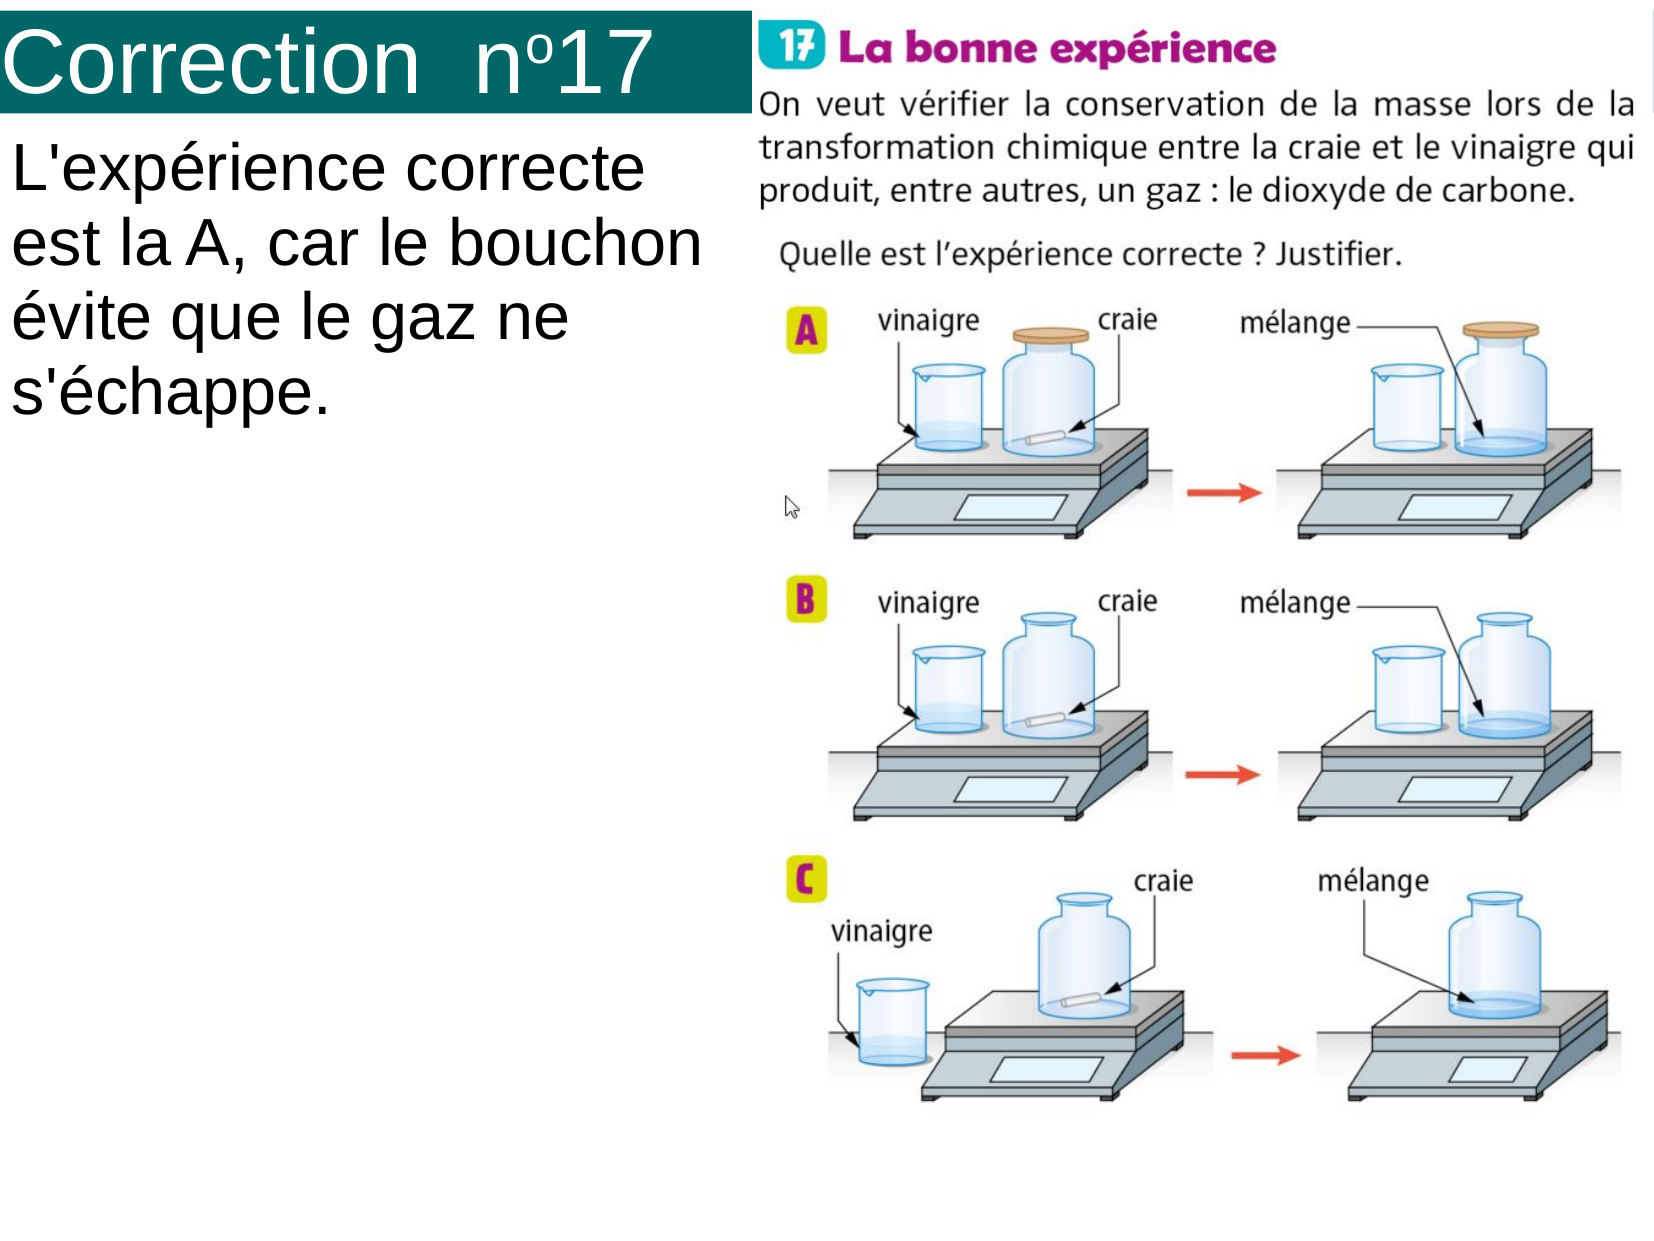

# Correction no17
L'expérience correcte
est la A, car le bouchon
évite que le gaz ne
s'échappe.